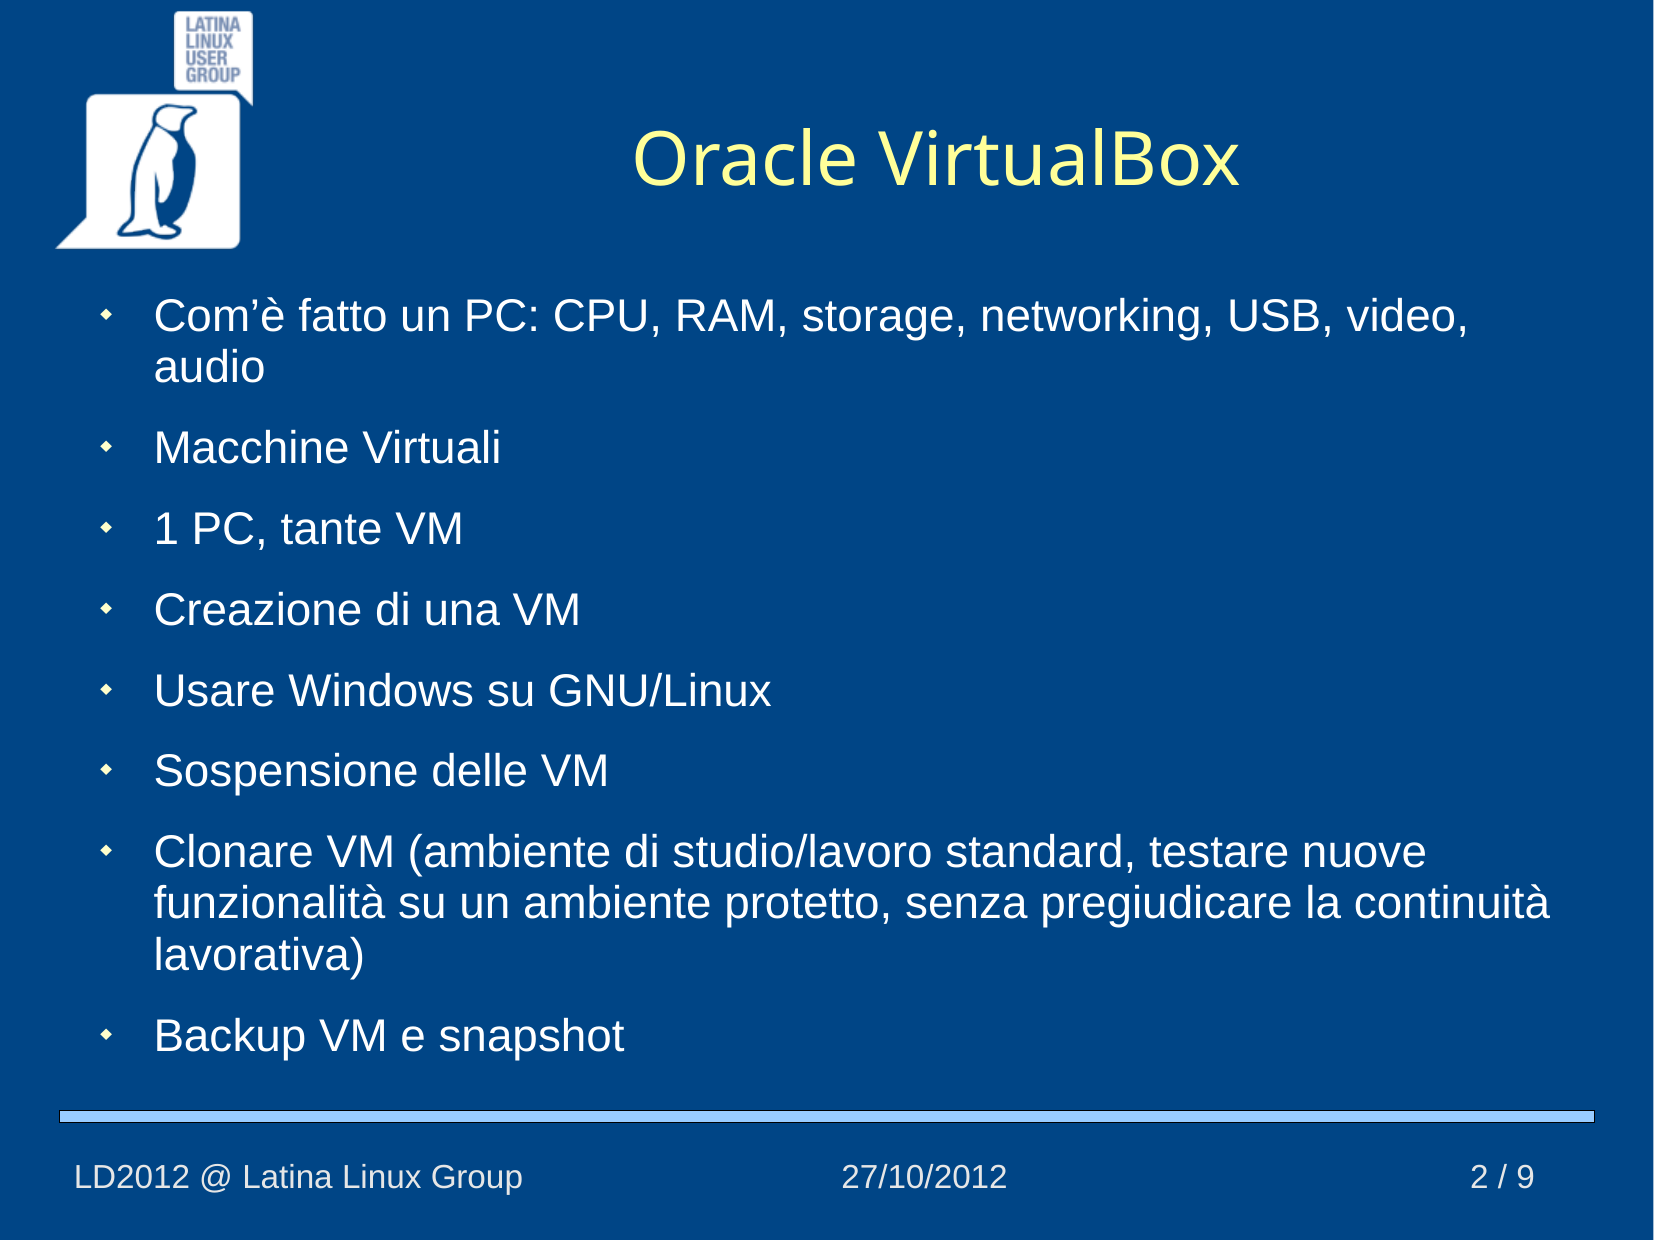

Oracle VirtualBox
# Com’è fatto un PC: CPU, RAM, storage, networking, USB, video, audio
Macchine Virtuali
1 PC, tante VM
Creazione di una VM
Usare Windows su GNU/Linux
Sospensione delle VM
Clonare VM (ambiente di studio/lavoro standard, testare nuove funzionalità su un ambiente protetto, senza pregiudicare la continuità lavorativa)
Backup VM e snapshot